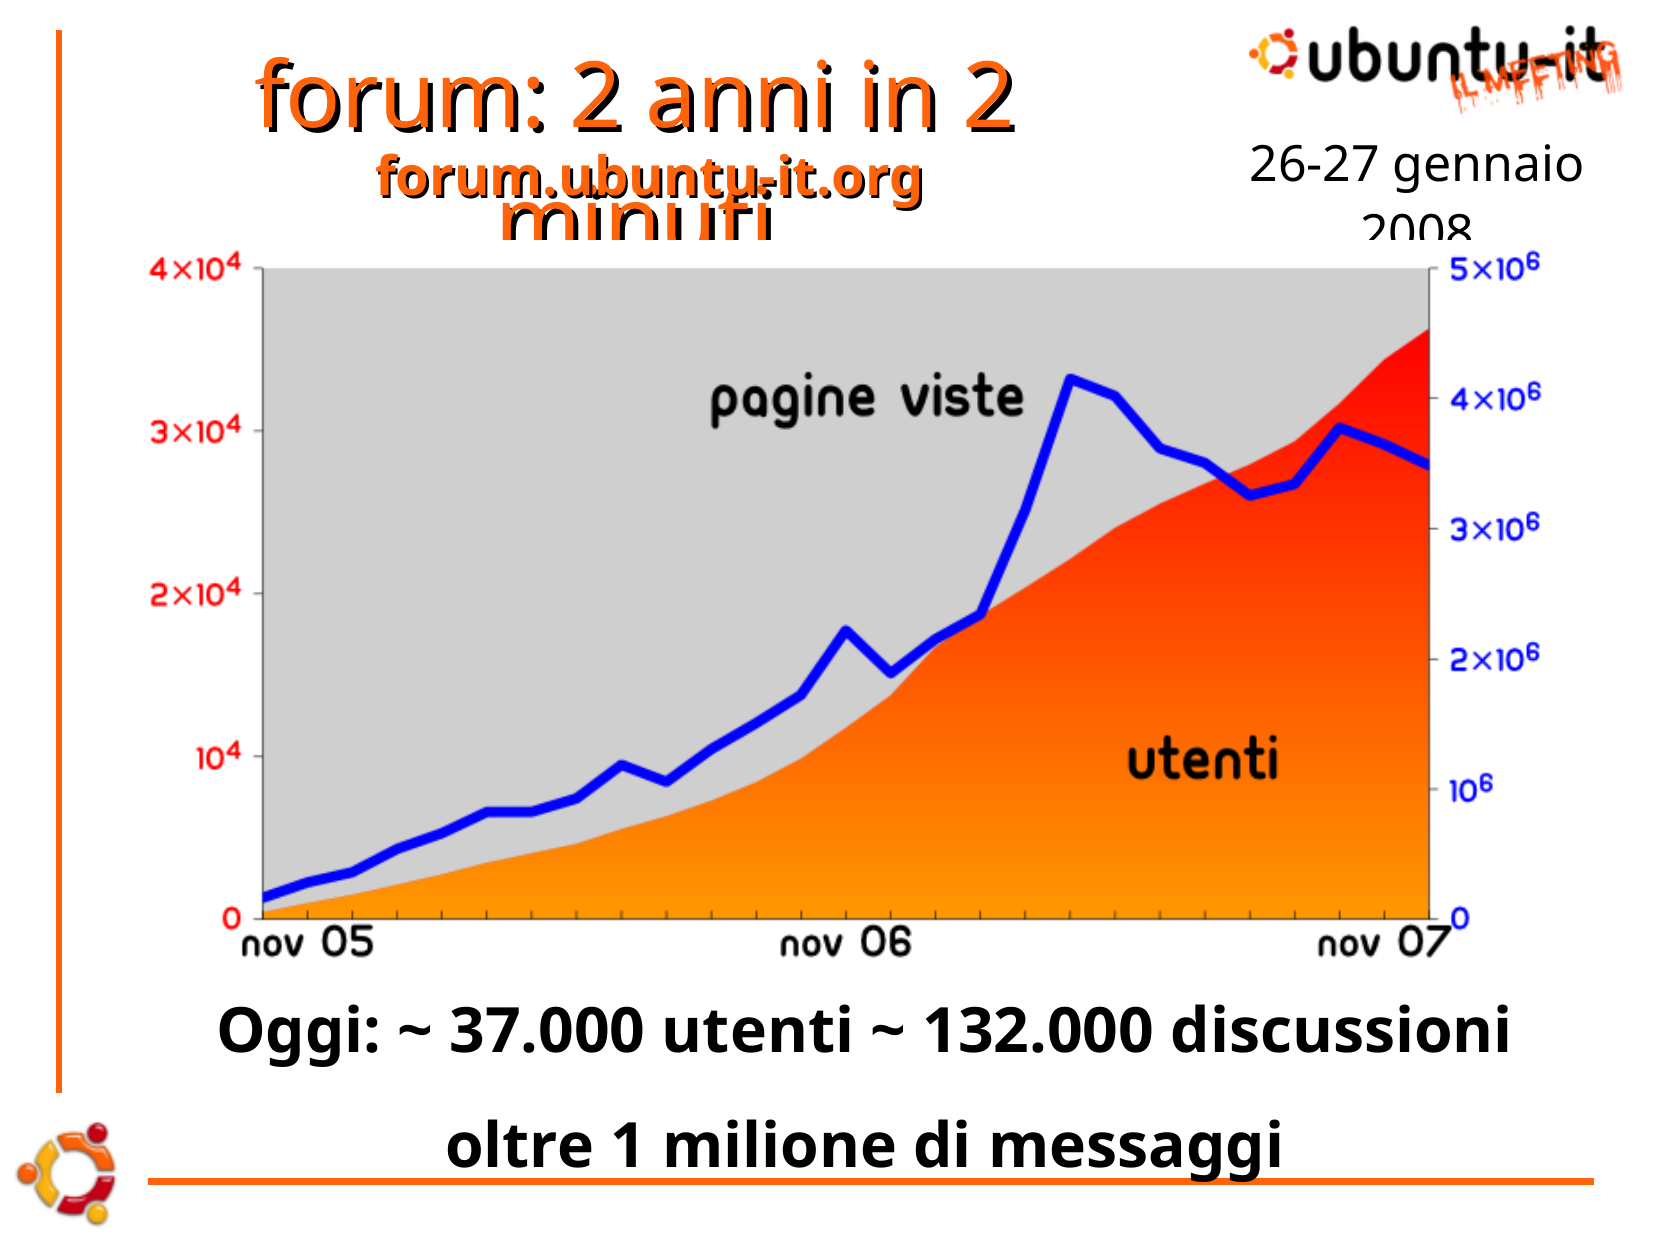

# forum: 2 anni in 2 minuti
26-27 gennaio 2008
Siena - slug
forum.ubuntu-it.org
Oggi: ~ 37.000 utenti ~ 132.000 discussioni
oltre 1 milione di messaggi